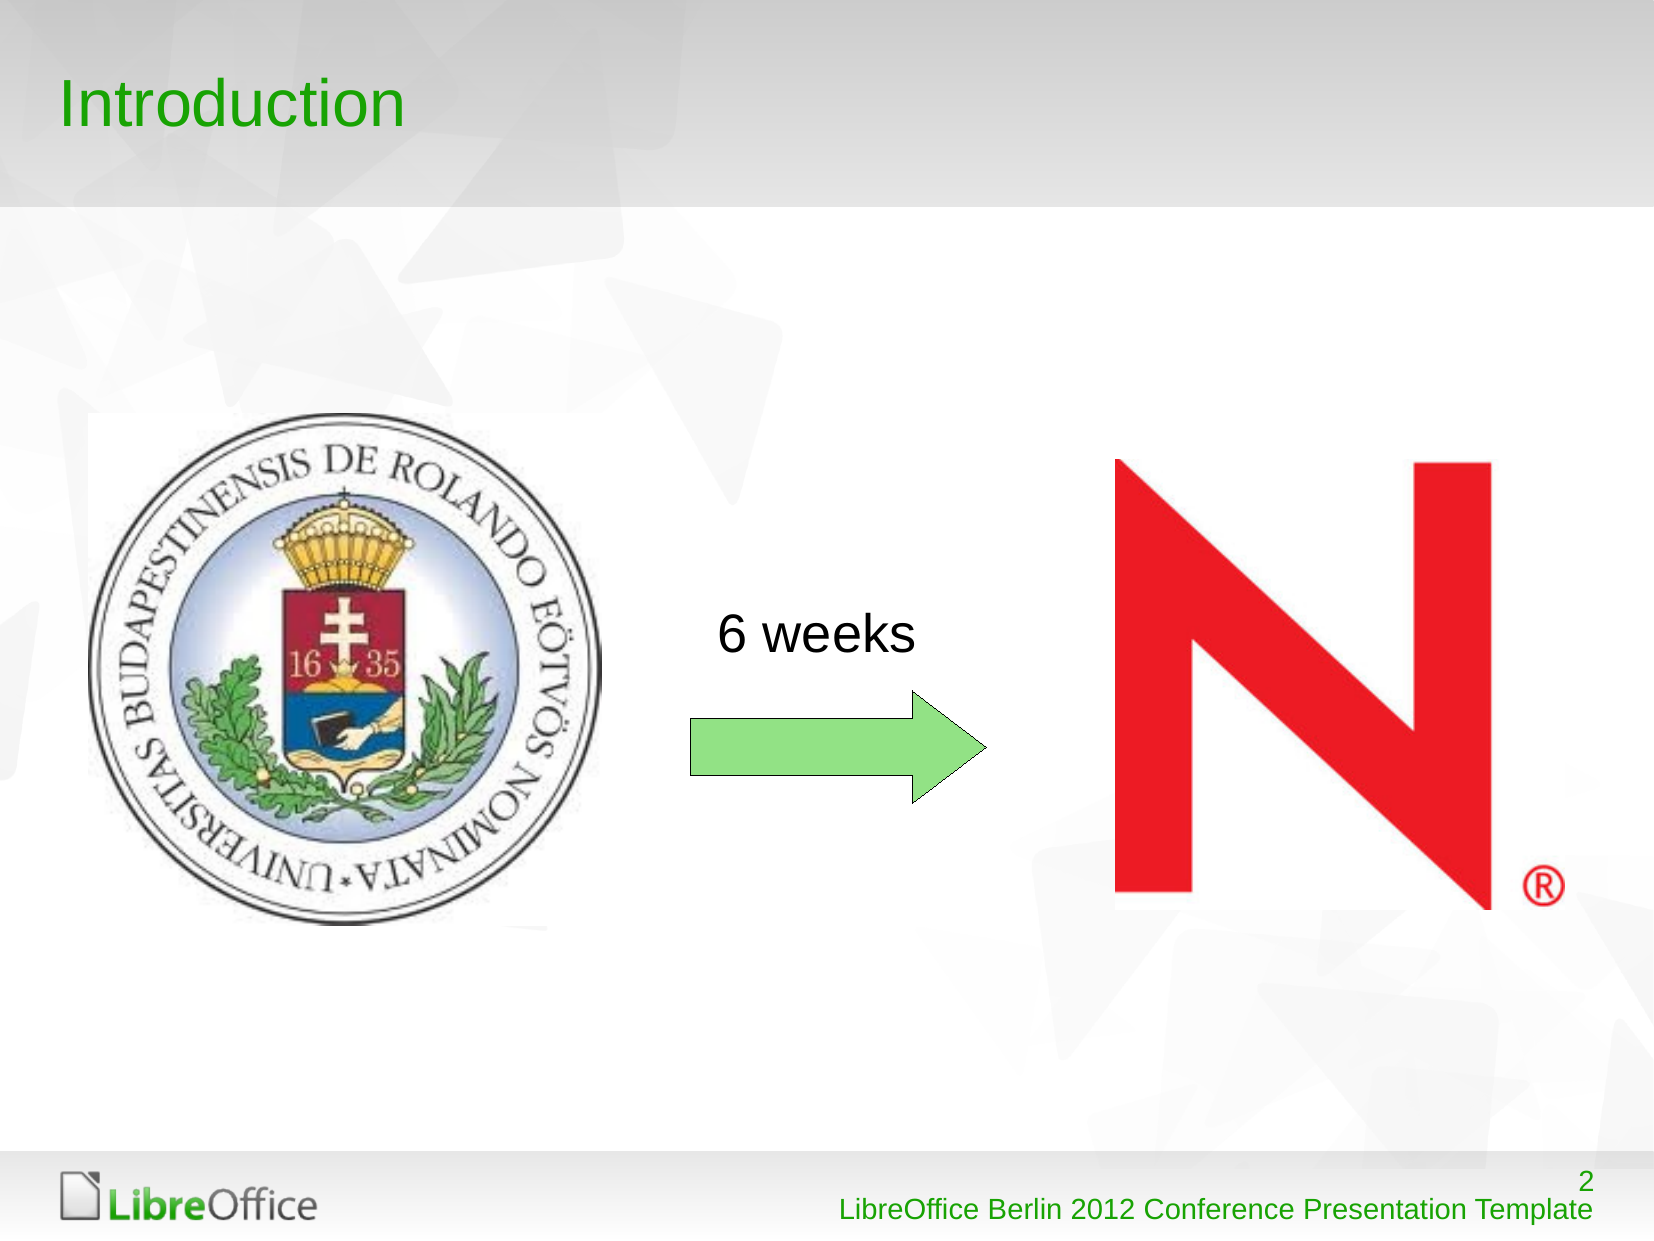

# Introduction
6 weeks
2
LibreOffice Berlin 2012 Conference Presentation Template